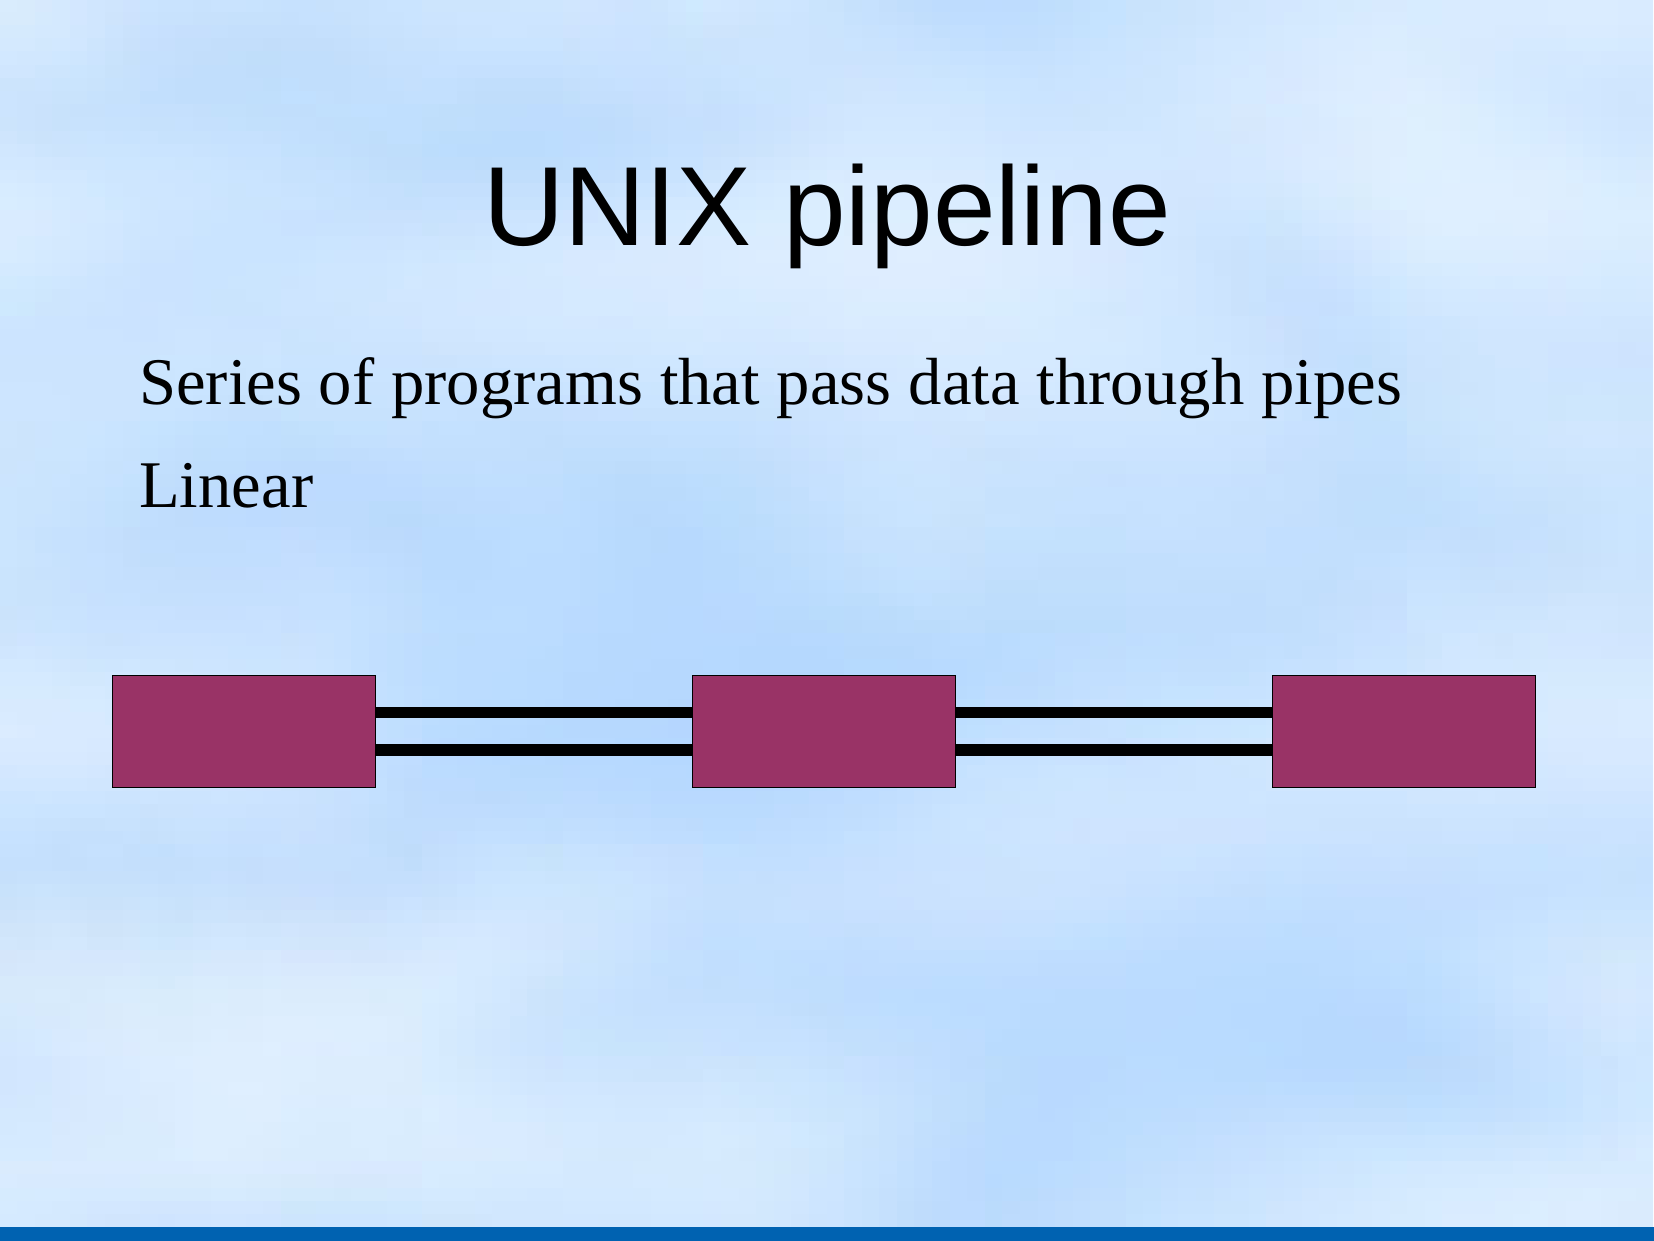

# UNIX pipeline
Series of programs that pass data through pipes
Linear